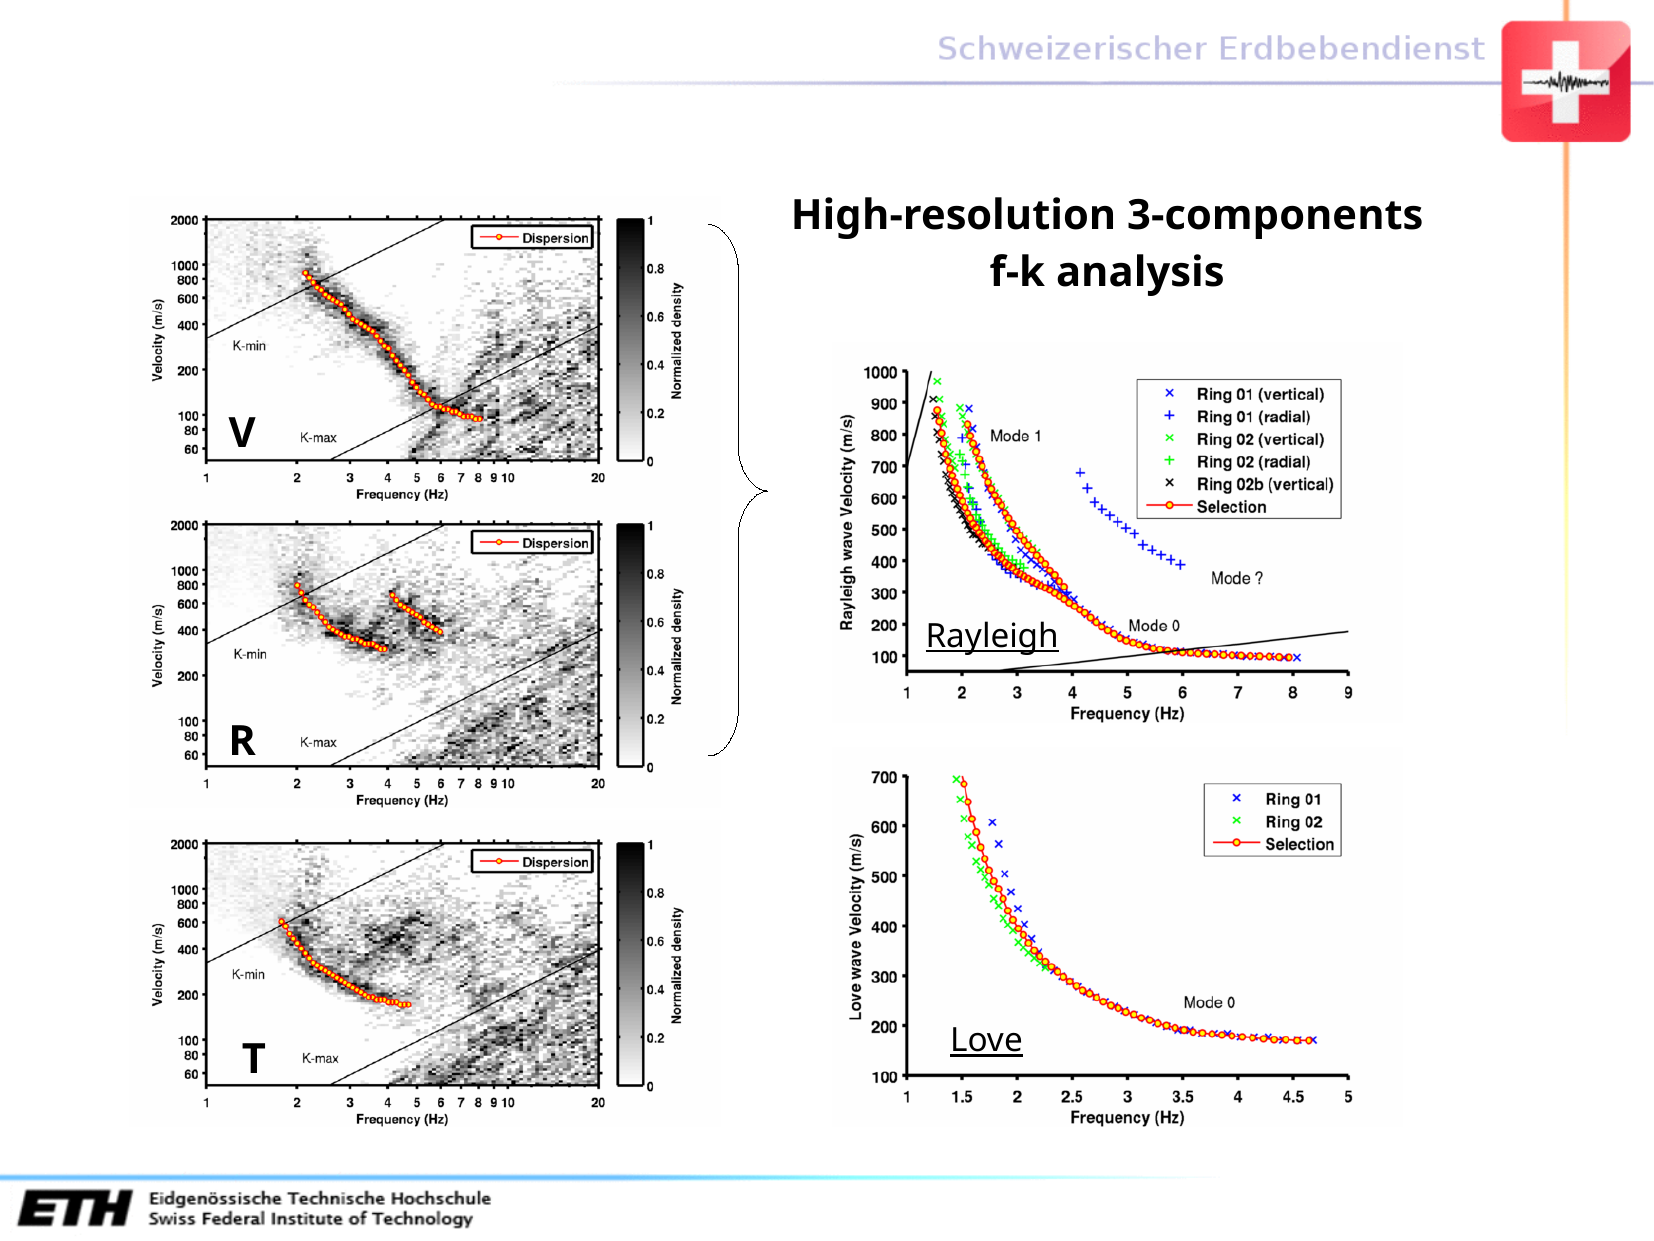

High-resolution 3-components
f-k analysis
V
Rayleigh
R
Love
T